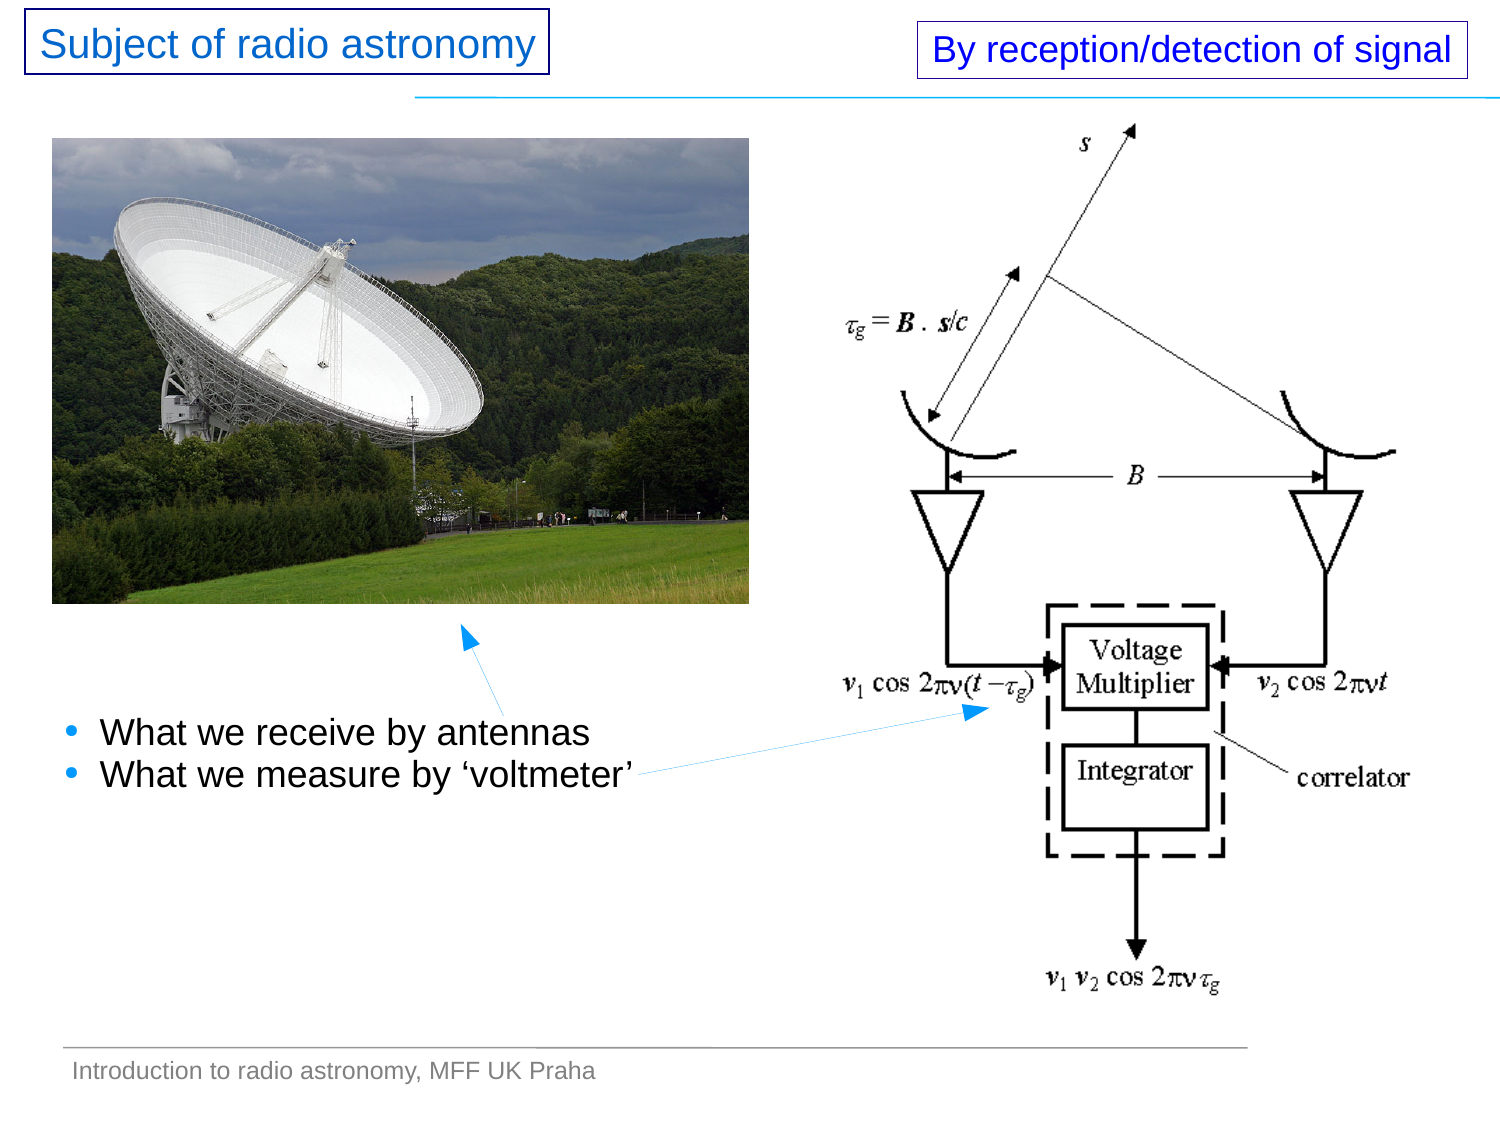

Subject of radio astronomy
By reception/detection of signal
What we receive by antennas
What we measure by ‘voltmeter’
Introduction to radio astronomy